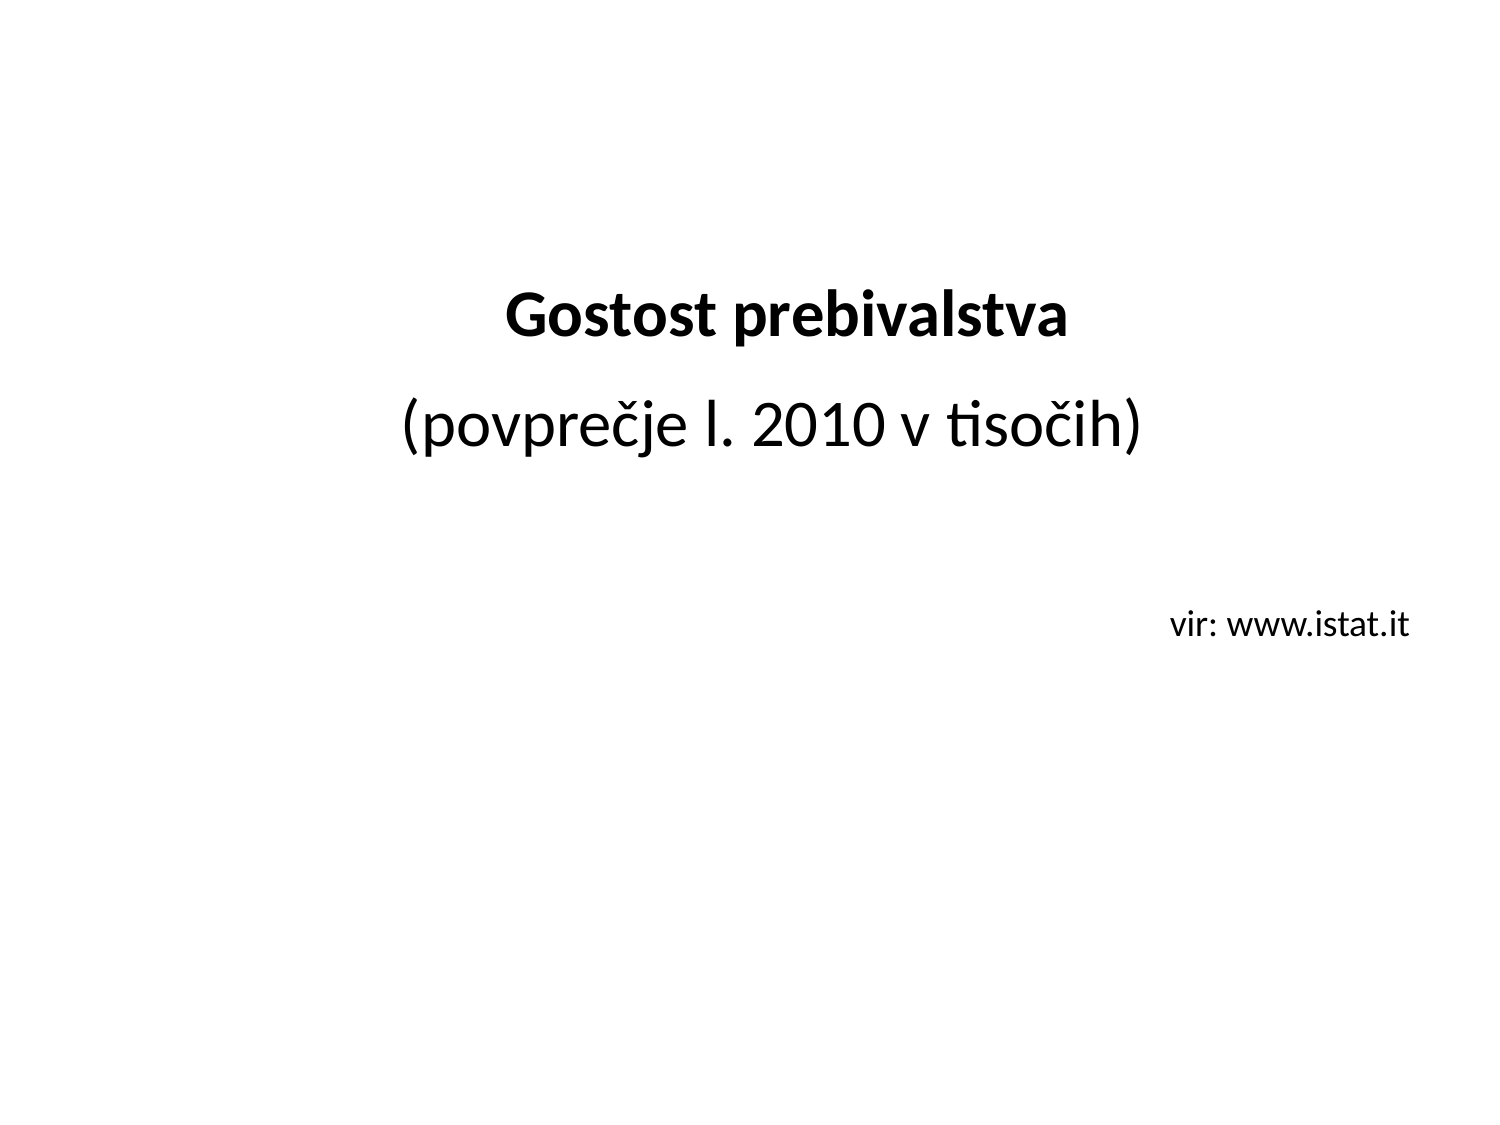

#
	Gostost prebivalstva
 (povprečje l. 2010 v tisočih)
vir: www.istat.it